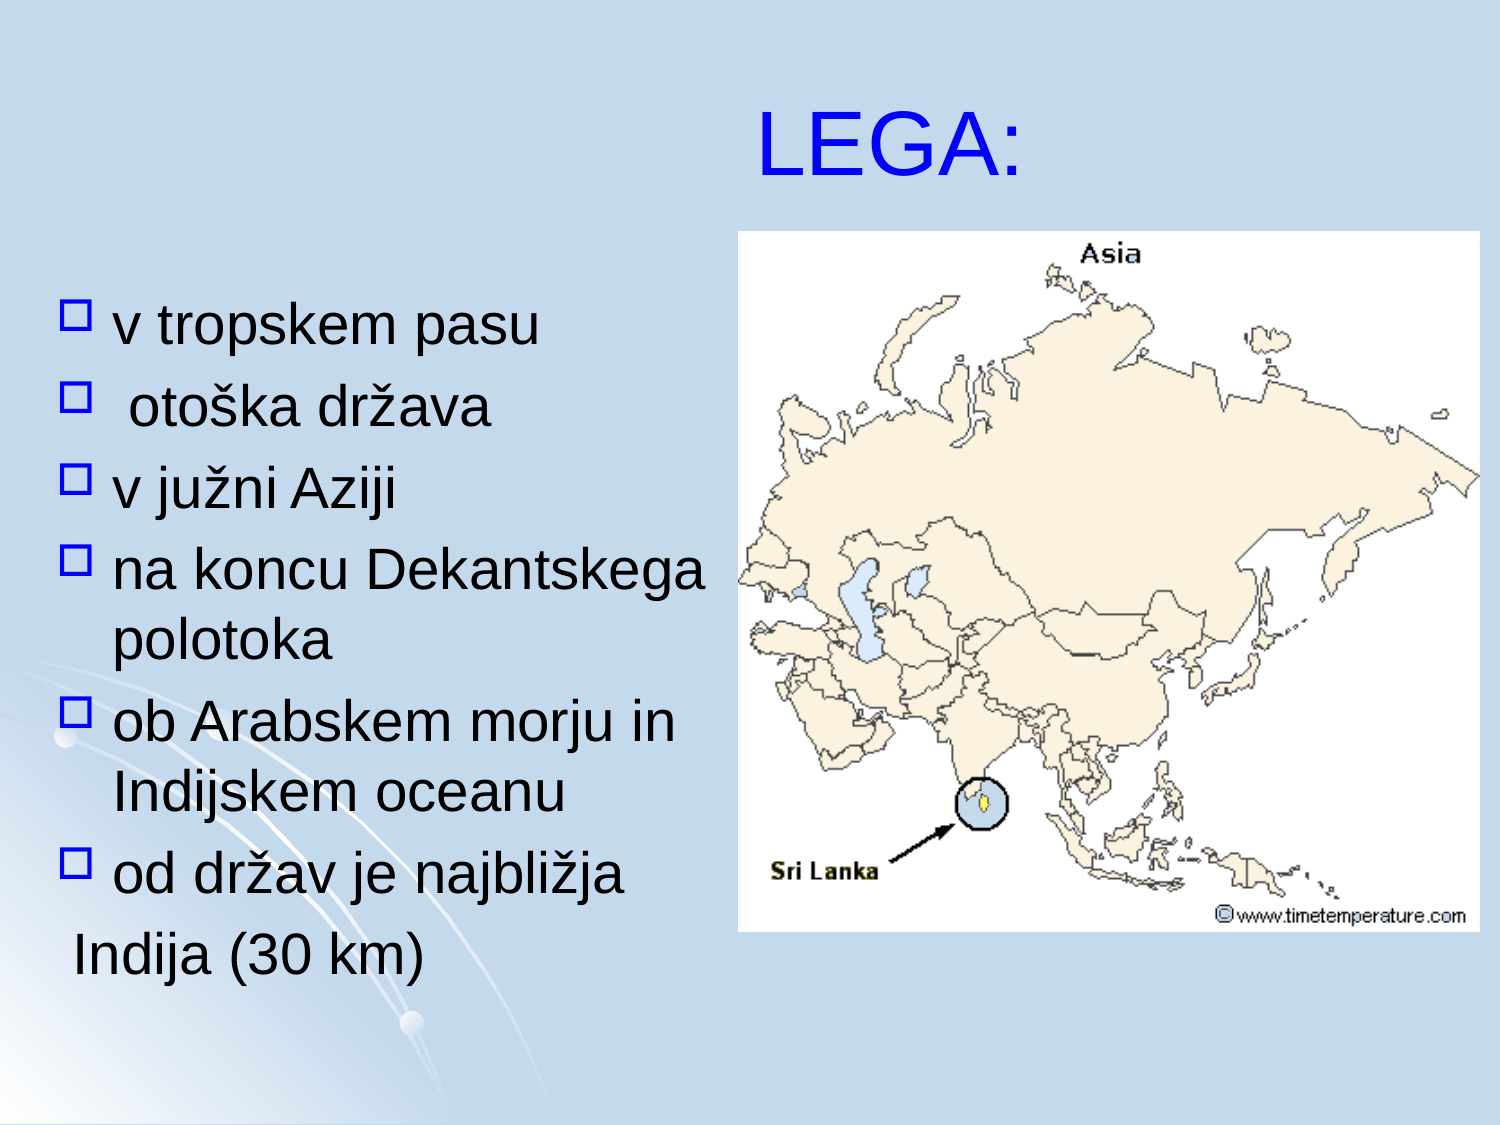

# LEGA:
v tropskem pasu
 otoška država
v južni Aziji
na koncu Dekantskega polotoka
ob Arabskem morju in Indijskem oceanu
od držav je najbližja
 Indija (30 km)